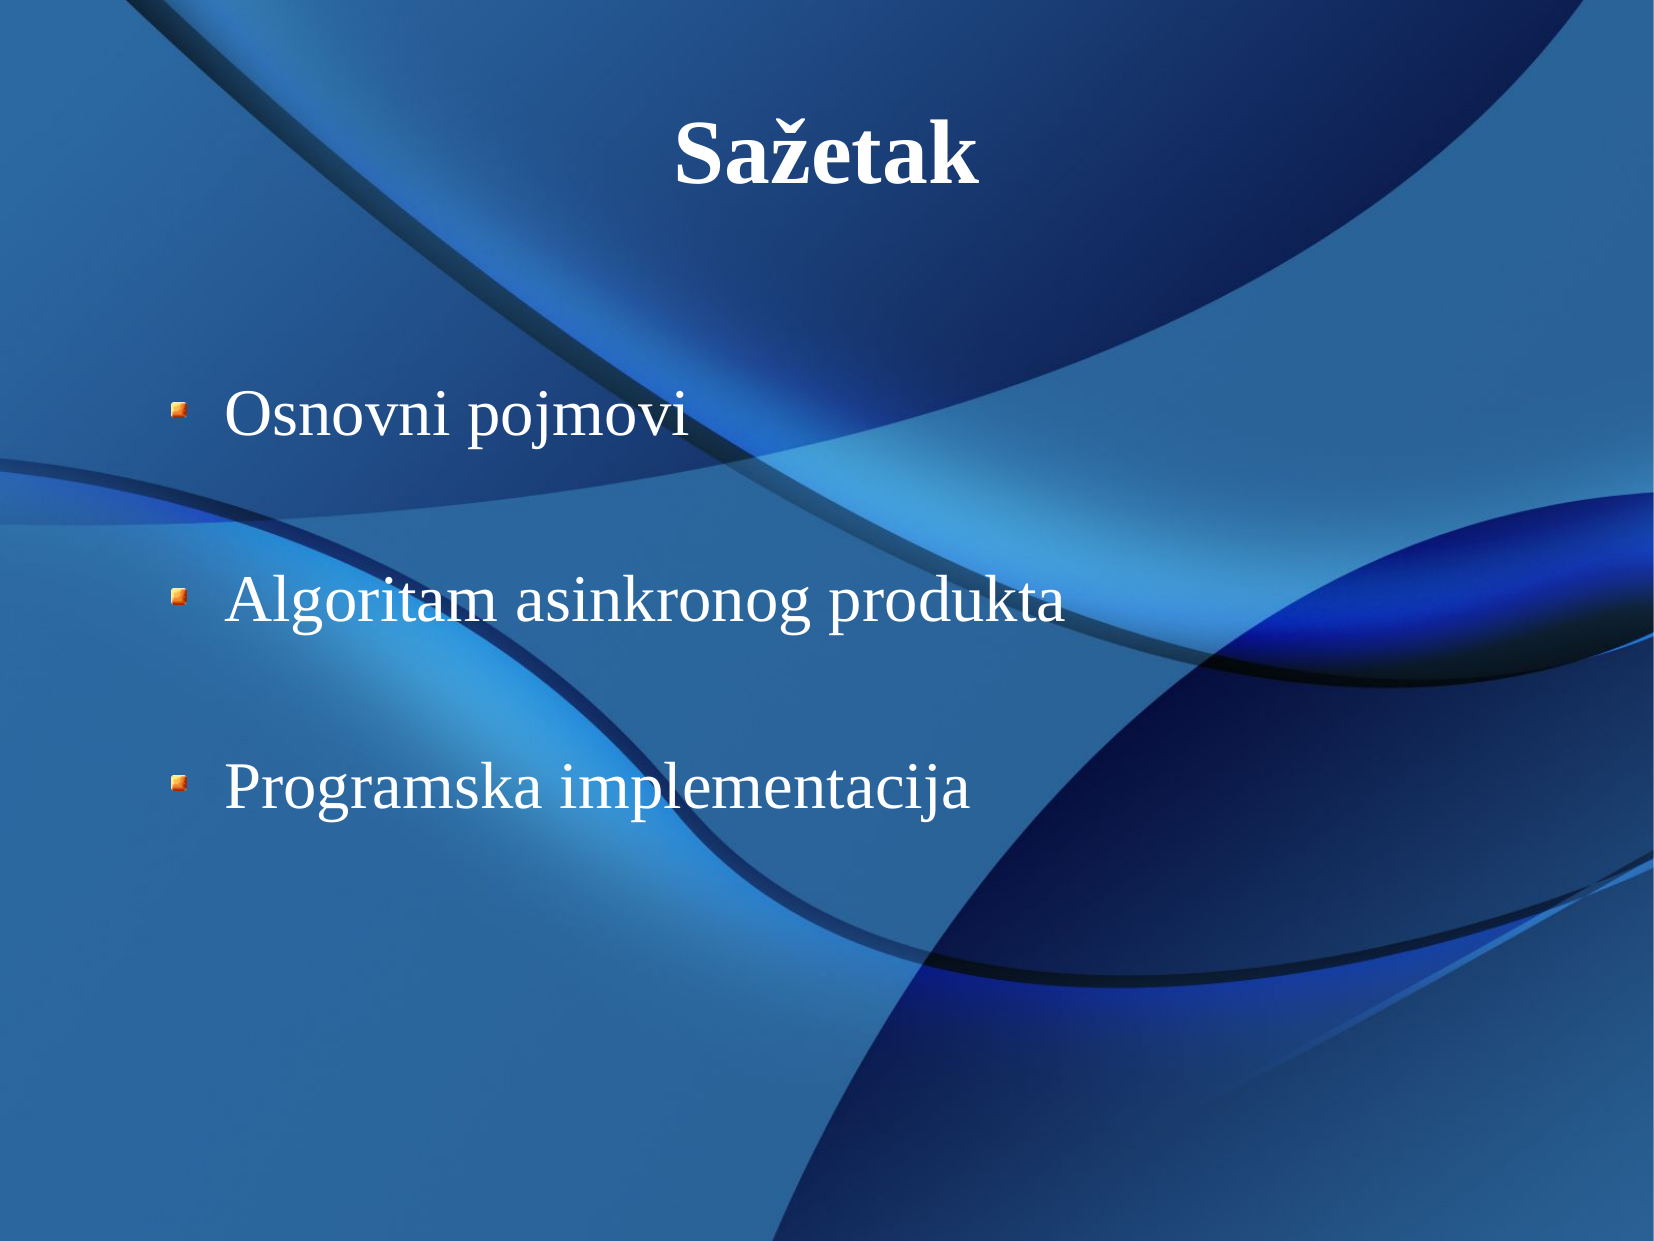

# Sažetak
Osnovni pojmovi
Algoritam asinkronog produkta
Programska implementacija